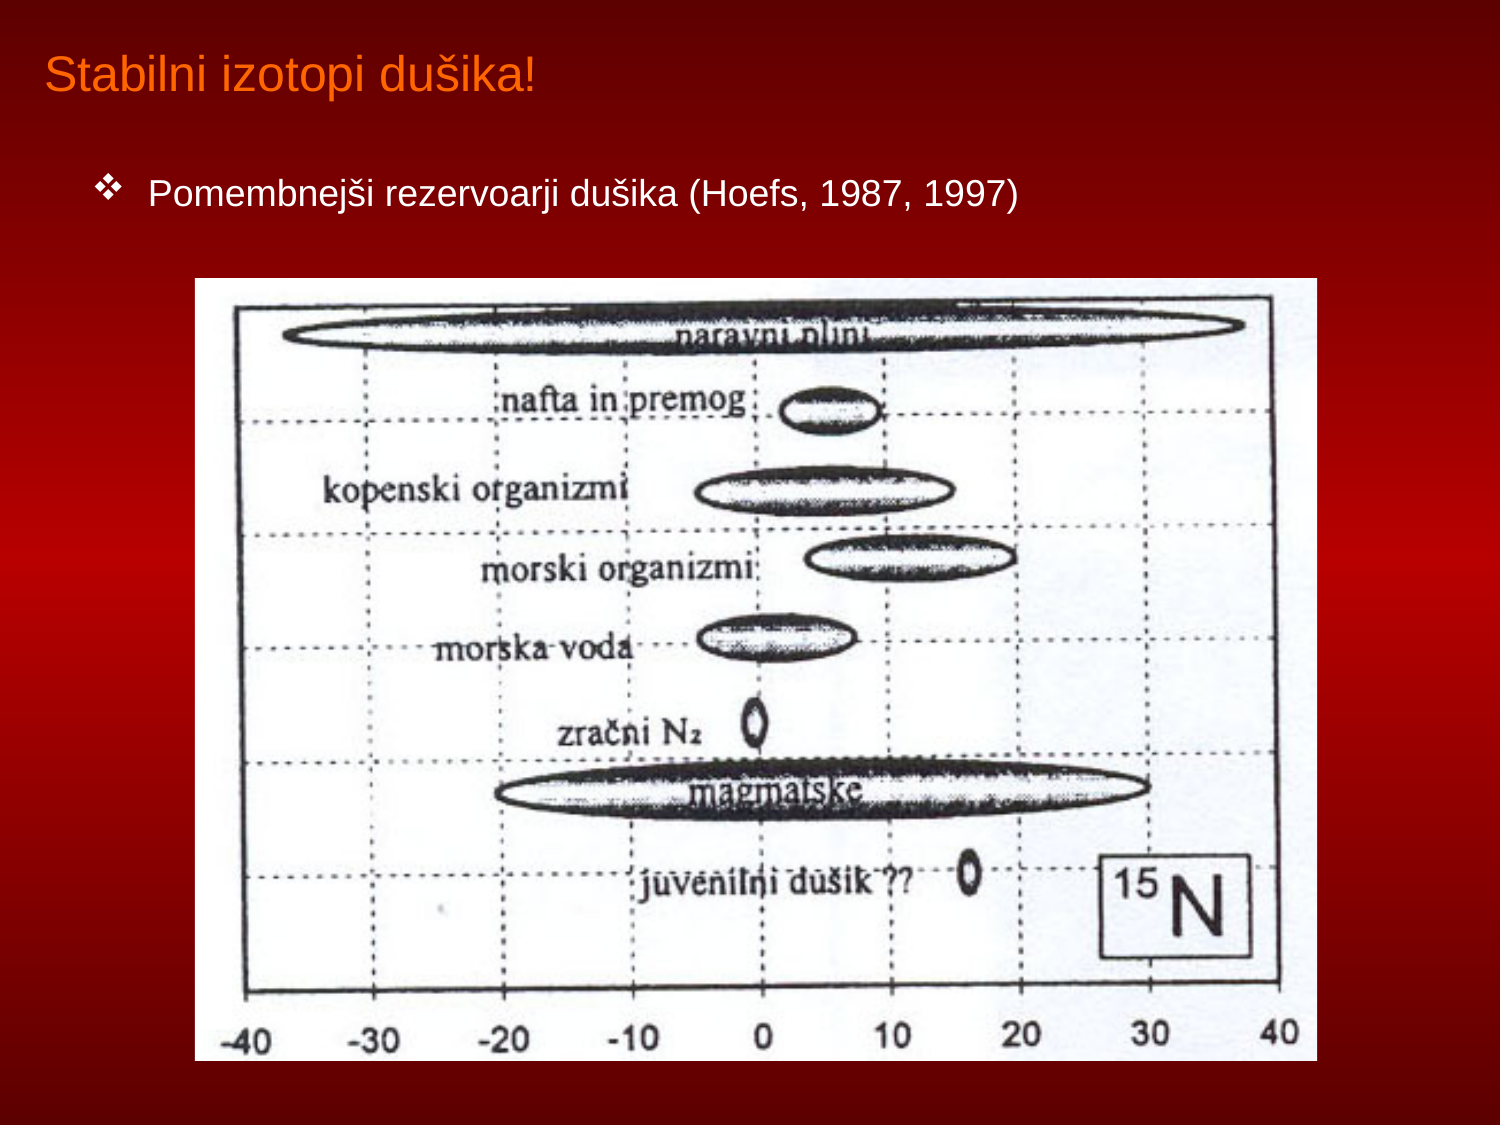

# Stabilni izotopi dušika!
Pomembnejši rezervoarji dušika (Hoefs, 1987, 1997)